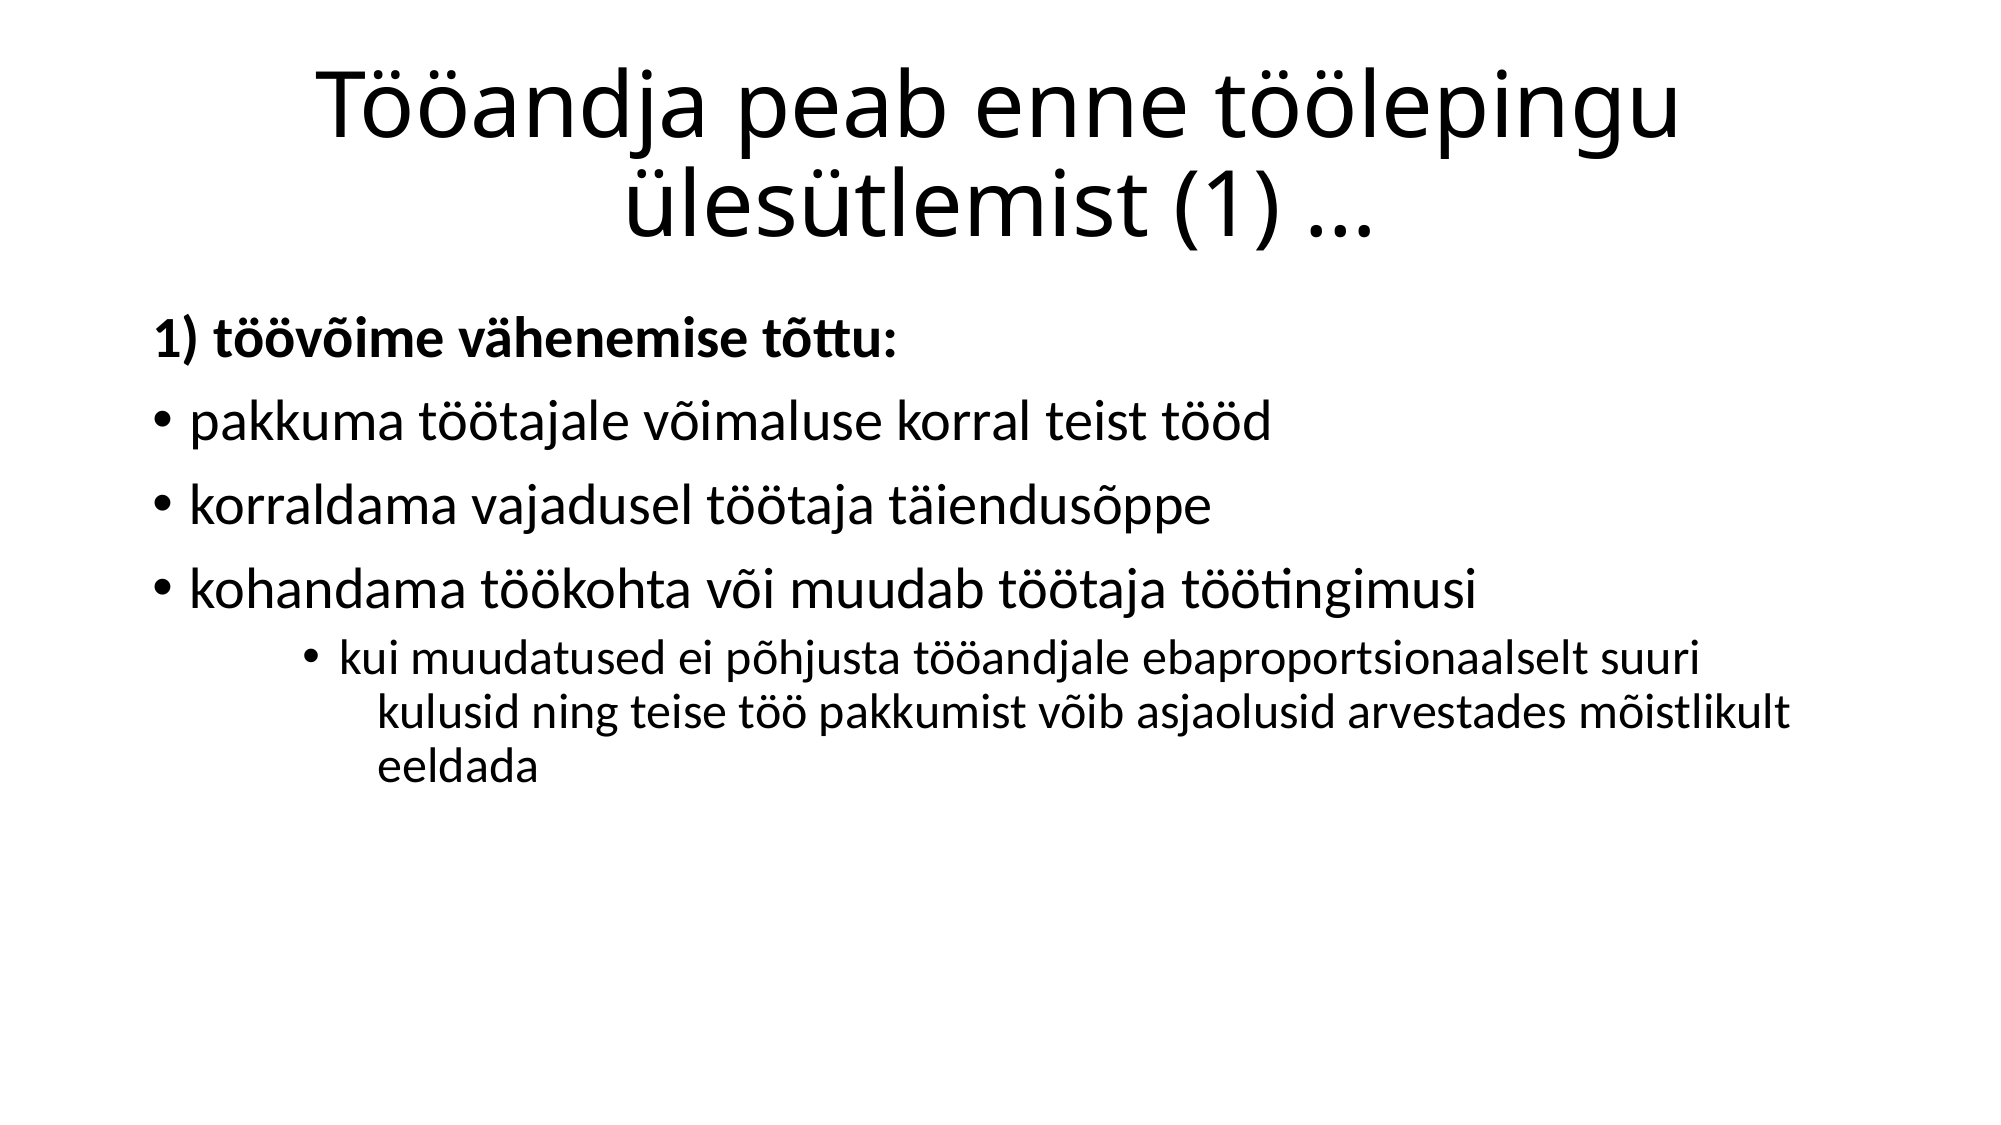

# Tööandja peab enne töölepingu ülesütlemist (1) …
1) töövõime vähenemise tõttu:
pakkuma töötajale võimaluse korral teist tööd
korraldama vajadusel töötaja täiendusõppe
kohandama töökohta või muudab töötaja töötingimusi
kui muudatused ei põhjusta tööandjale ebaproportsionaalselt suuri kulusid ning teise töö pakkumist võib asjaolusid arvestades mõistlikult eeldada